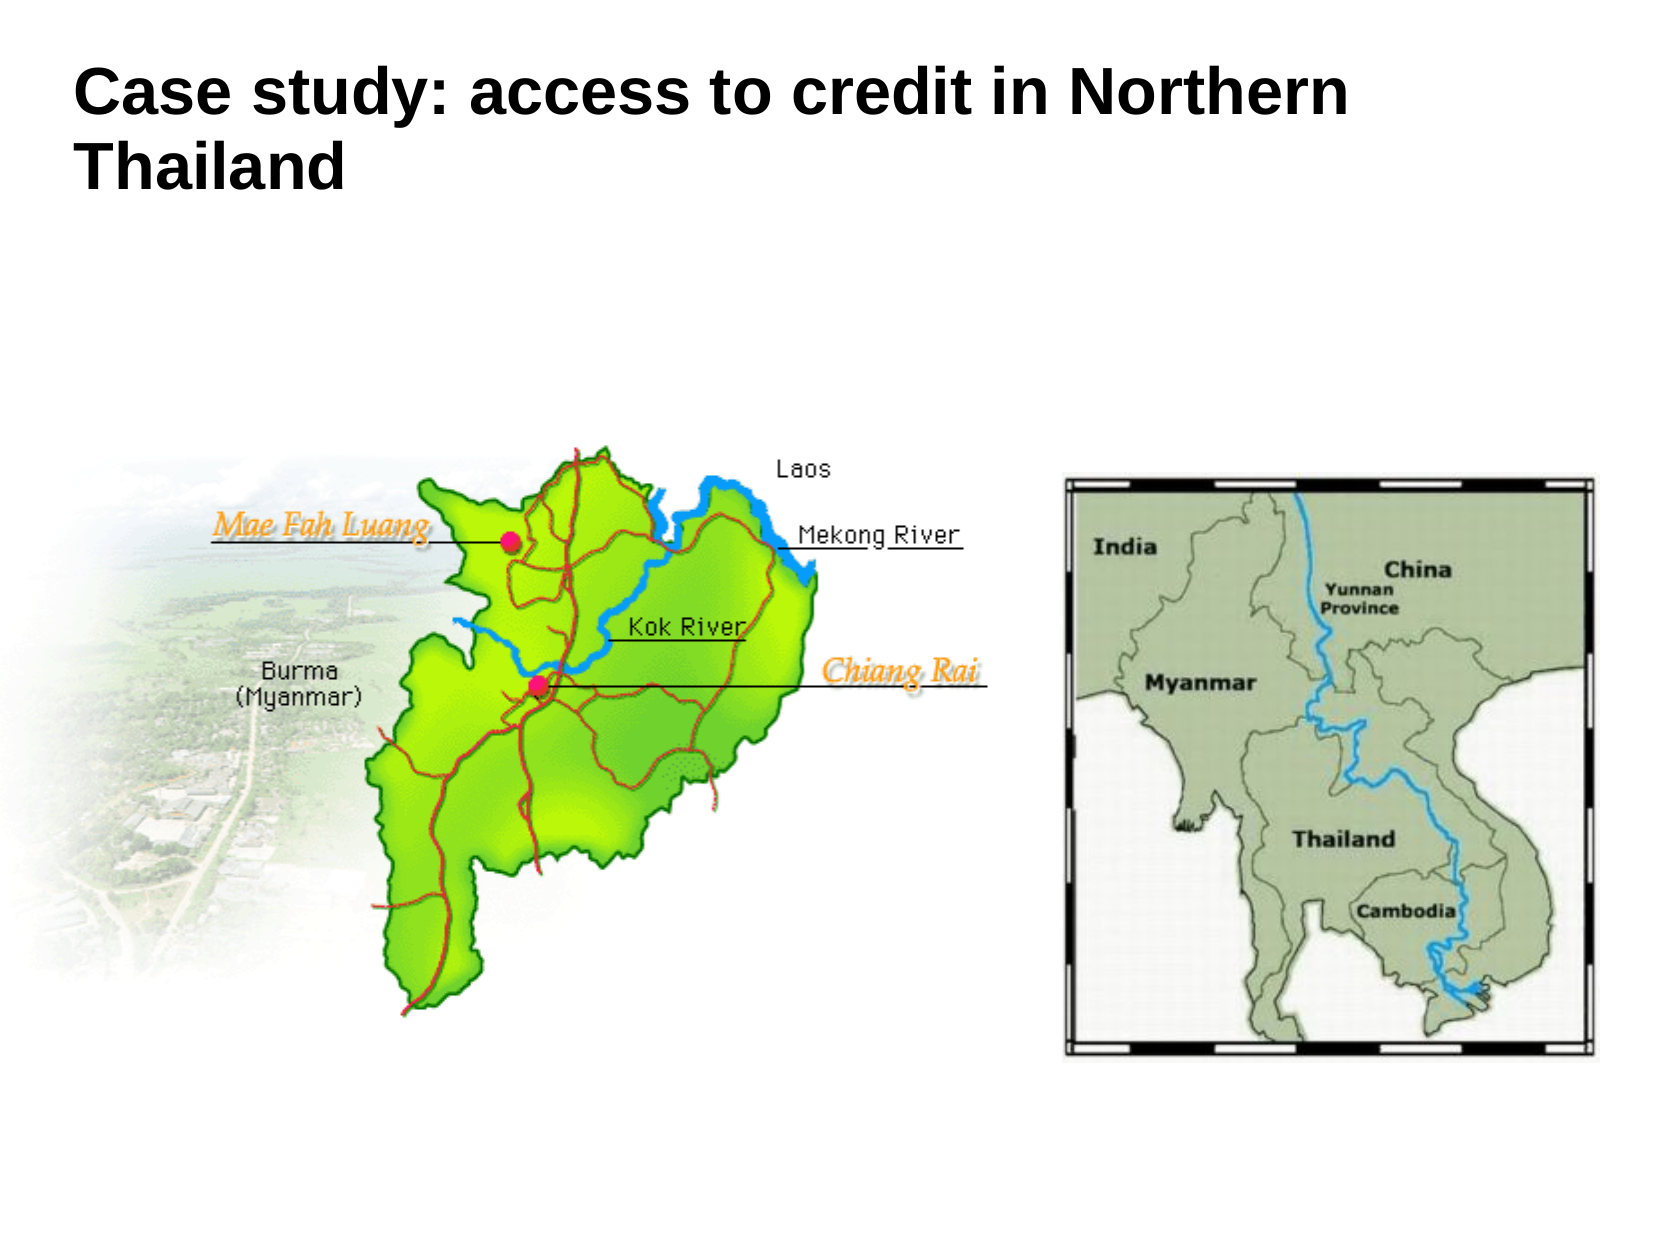

Case study: access to credit in Northern Thailand